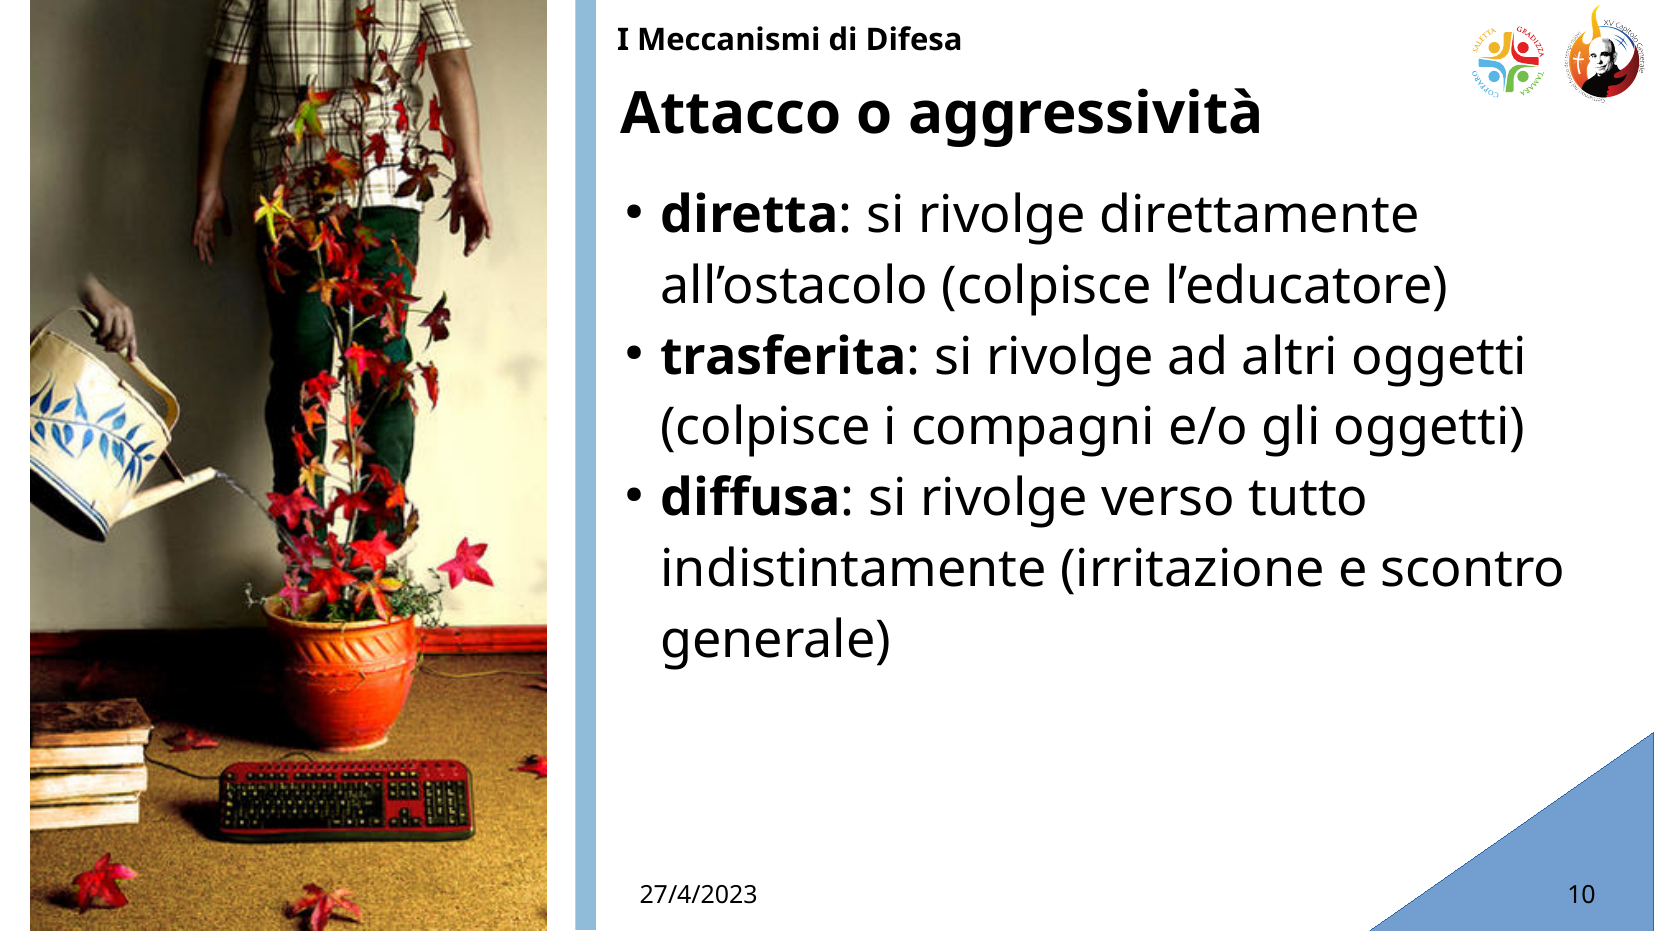

I Meccanismi di Difesa
Attacco o aggressività
# diretta: si rivolge direttamente all’ostacolo (colpisce l’educatore)
trasferita: si rivolge ad altri oggetti (colpisce i compagni e/o gli oggetti)
diffusa: si rivolge verso tutto indistintamente (irritazione e scontro generale)